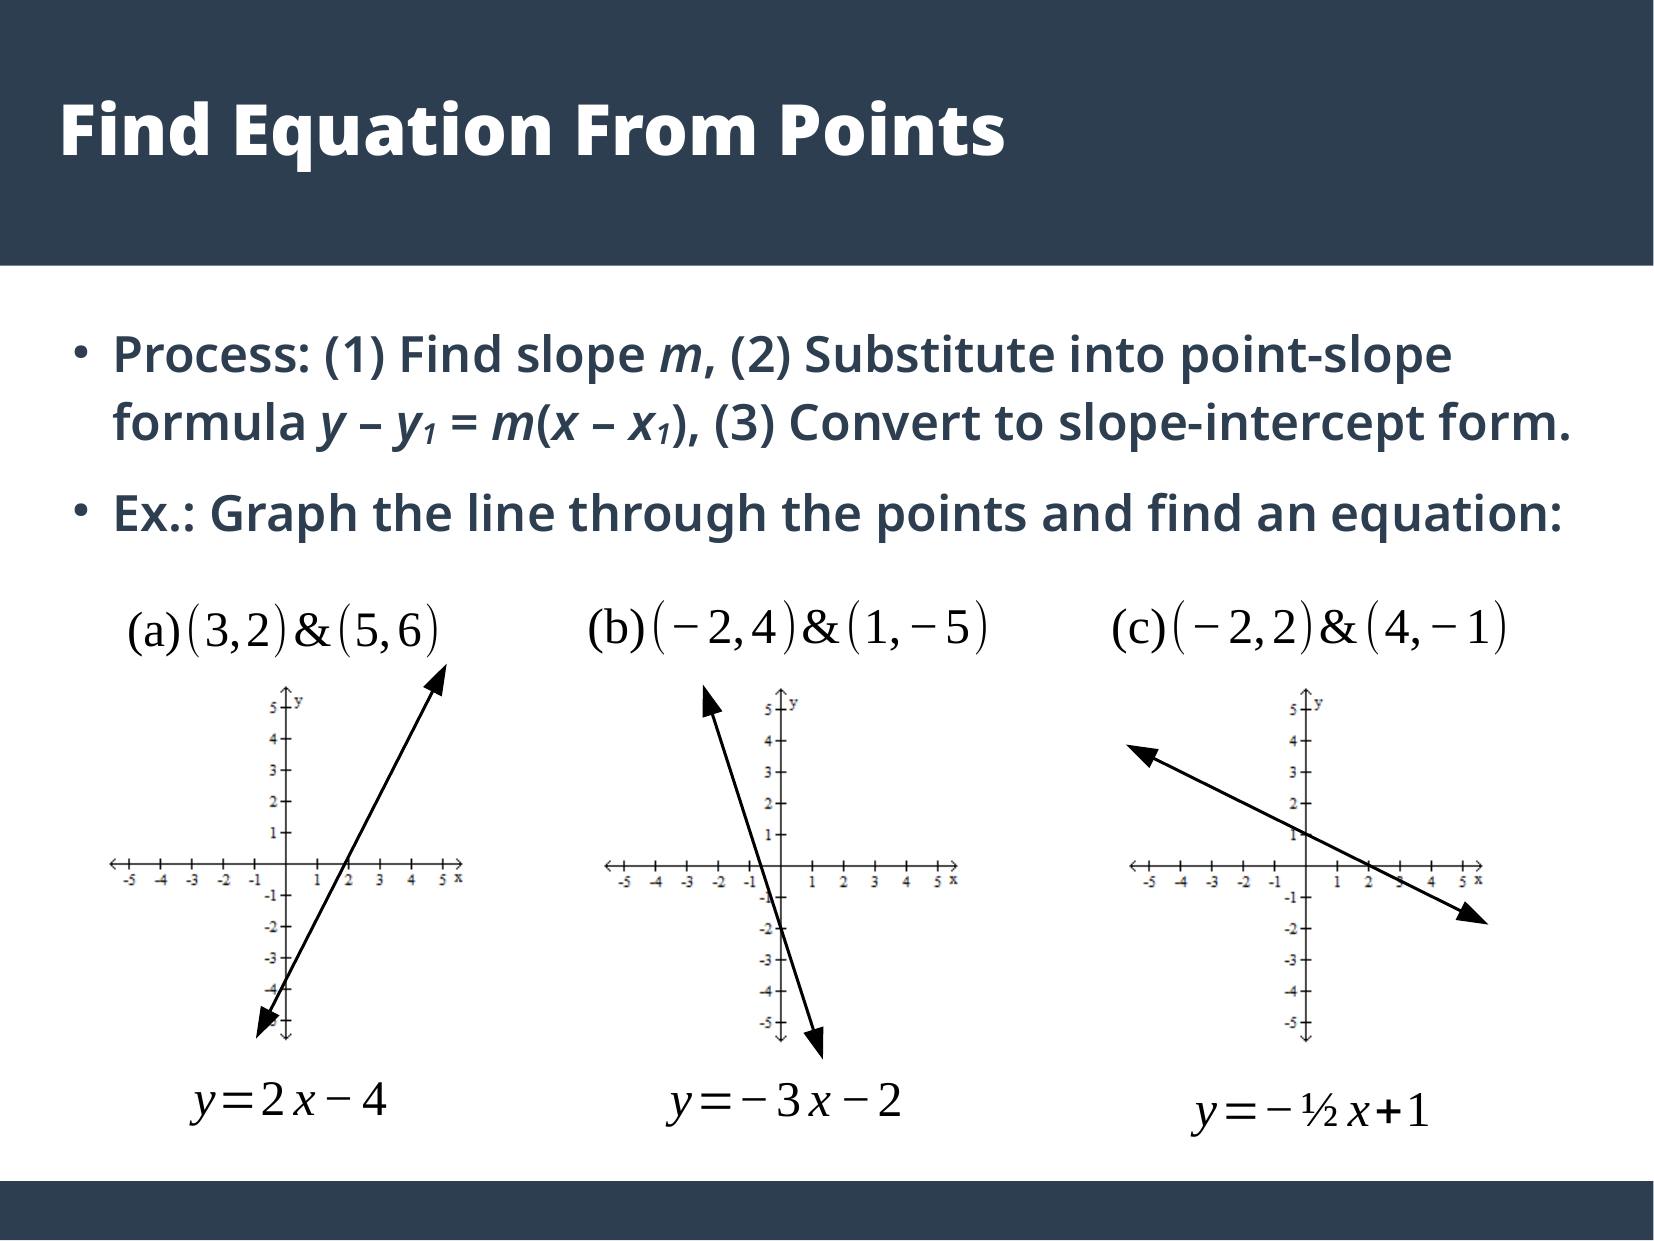

# Find Equation From Points
Process: (1) Find slope m, (2) Substitute into point-slope formula y – y1 = m(x – x1), (3) Convert to slope-intercept form.
Ex.: Graph the line through the points and find an equation: